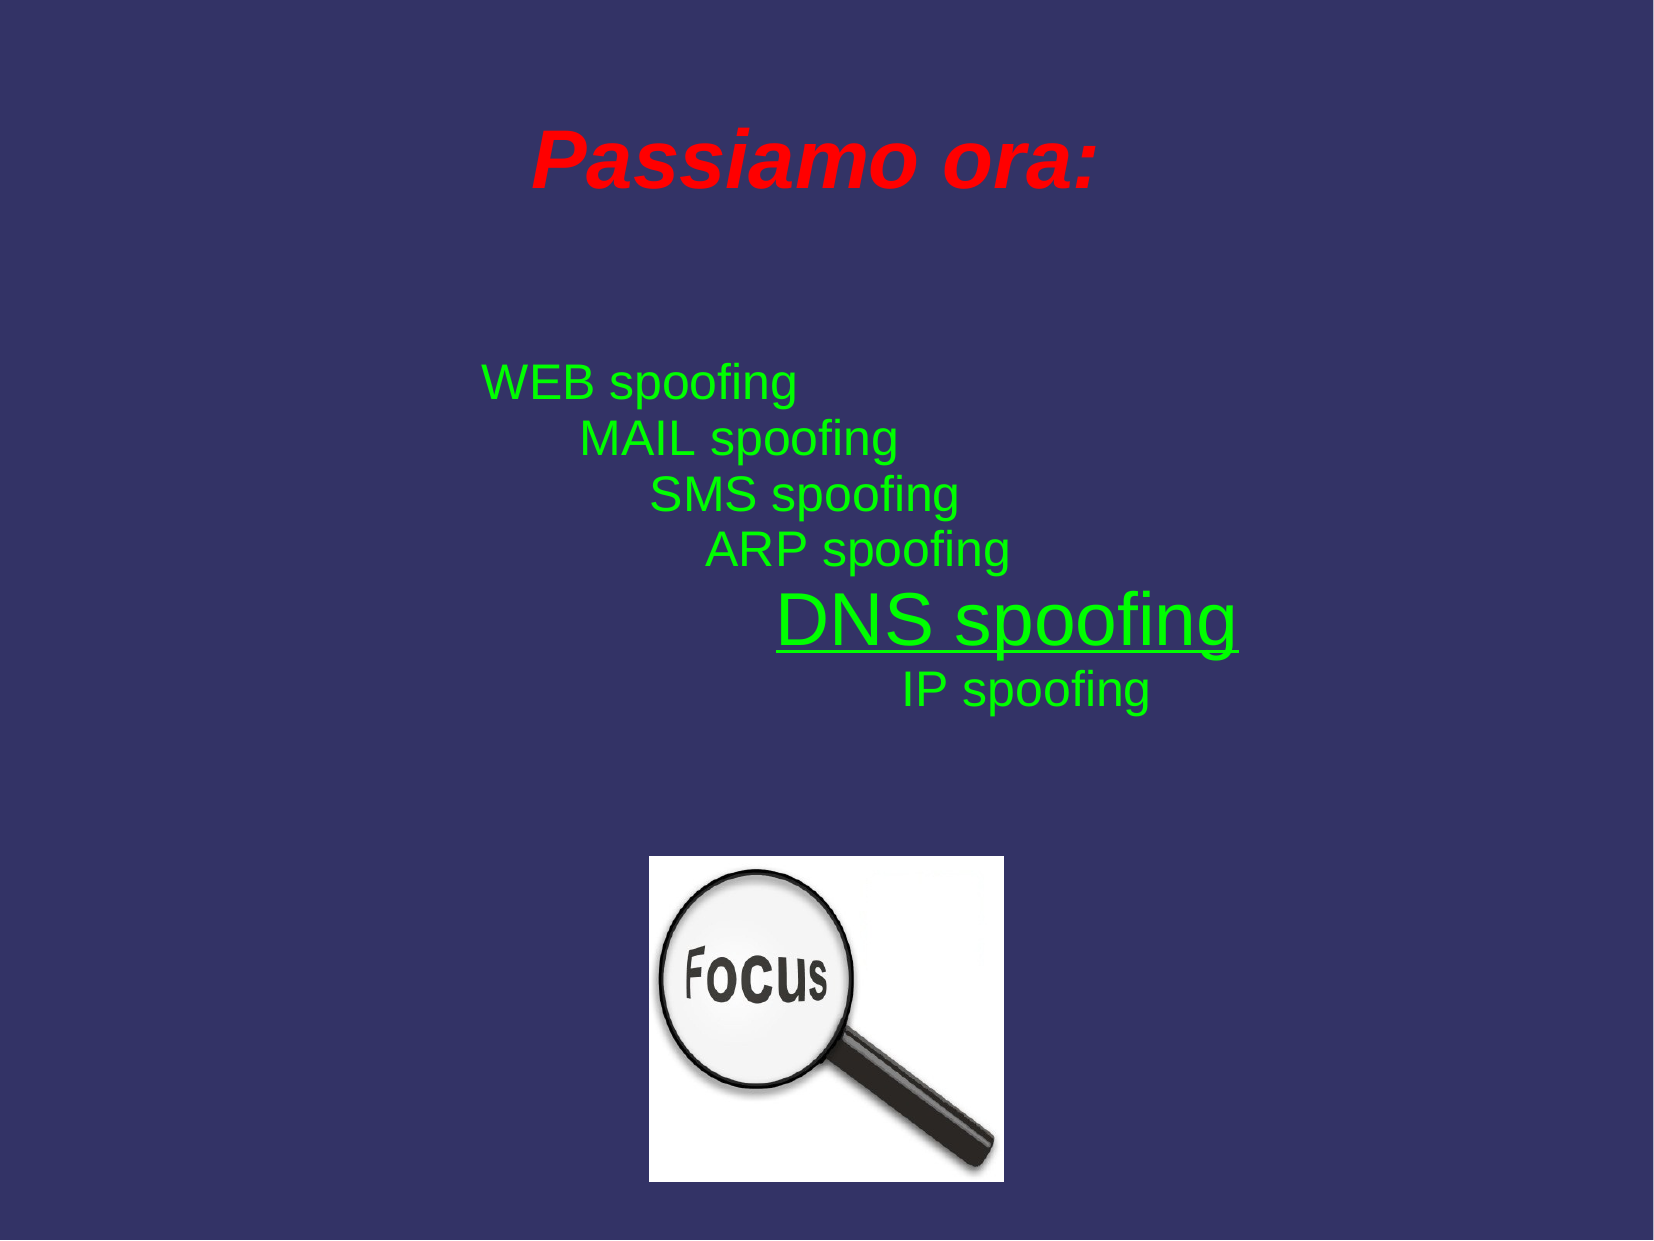

Passiamo ora:
 WEB spoofing
 MAIL spoofing
 SMS spoofing
 ARP spoofing
 DNS spoofing
 IP spoofing